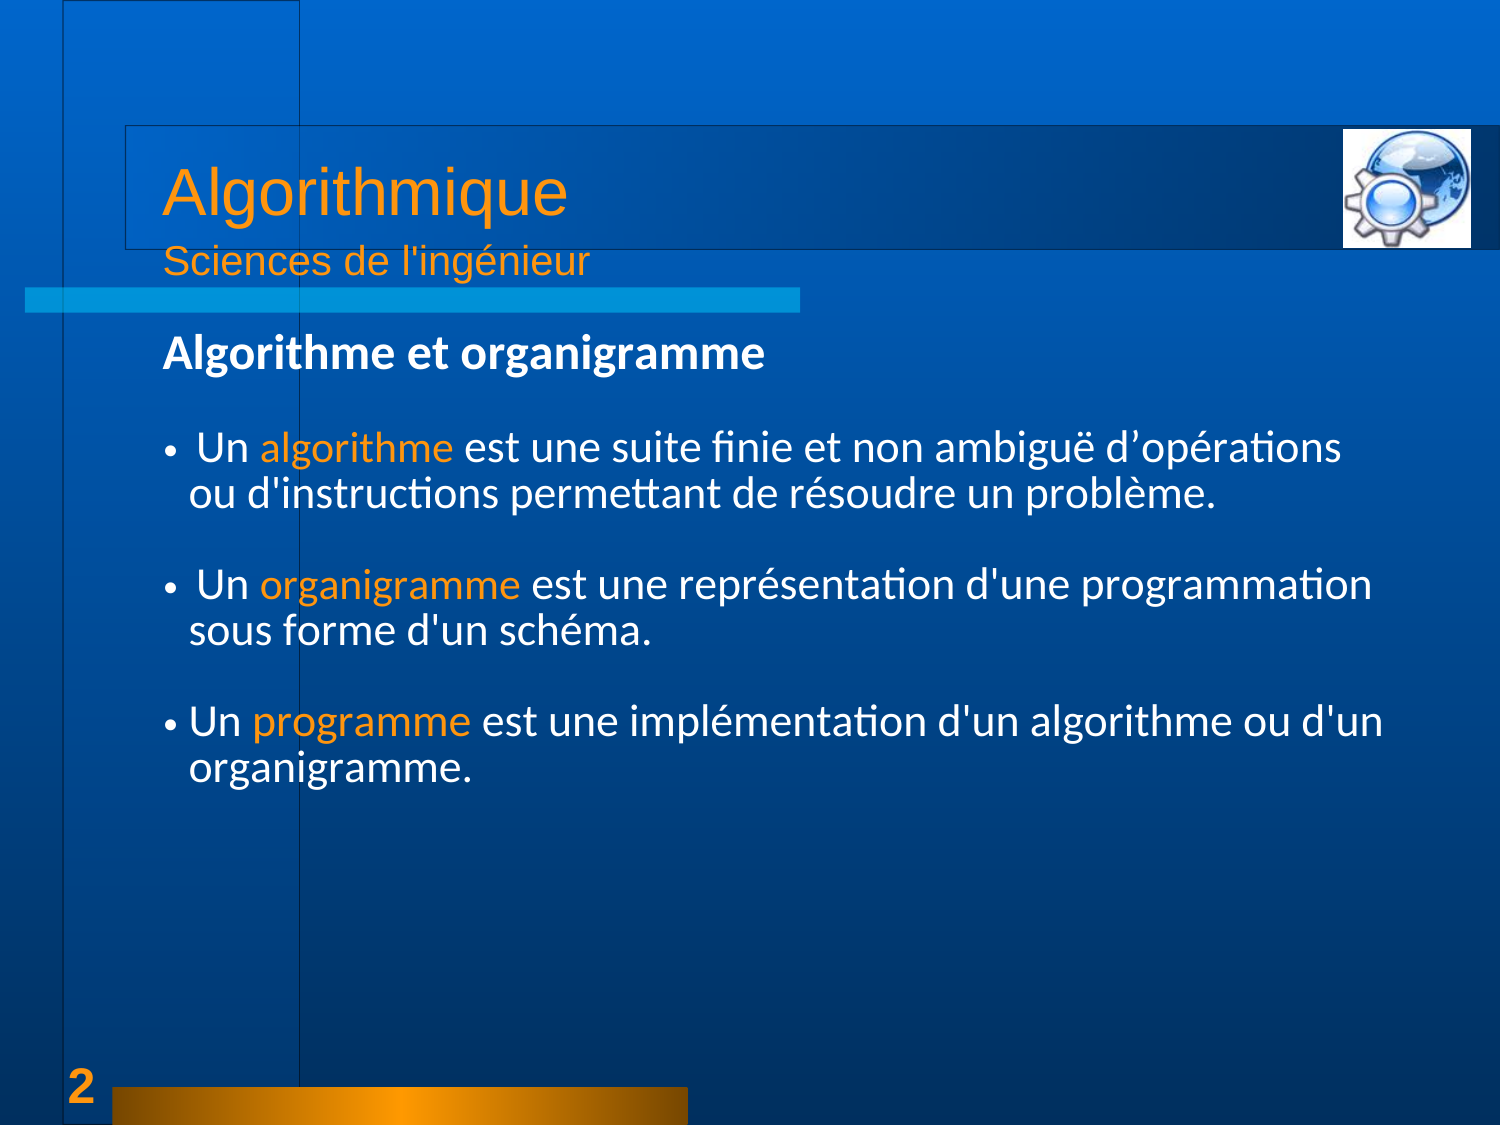

Algorithme et organigramme
 Un algorithme est une suite finie et non ambiguë d’opérations
 ou d'instructions permettant de résoudre un problème.
 Un organigramme est une représentation d'une programmation
 sous forme d'un schéma.
 Un programme est une implémentation d'un algorithme ou d'un
 organigramme.